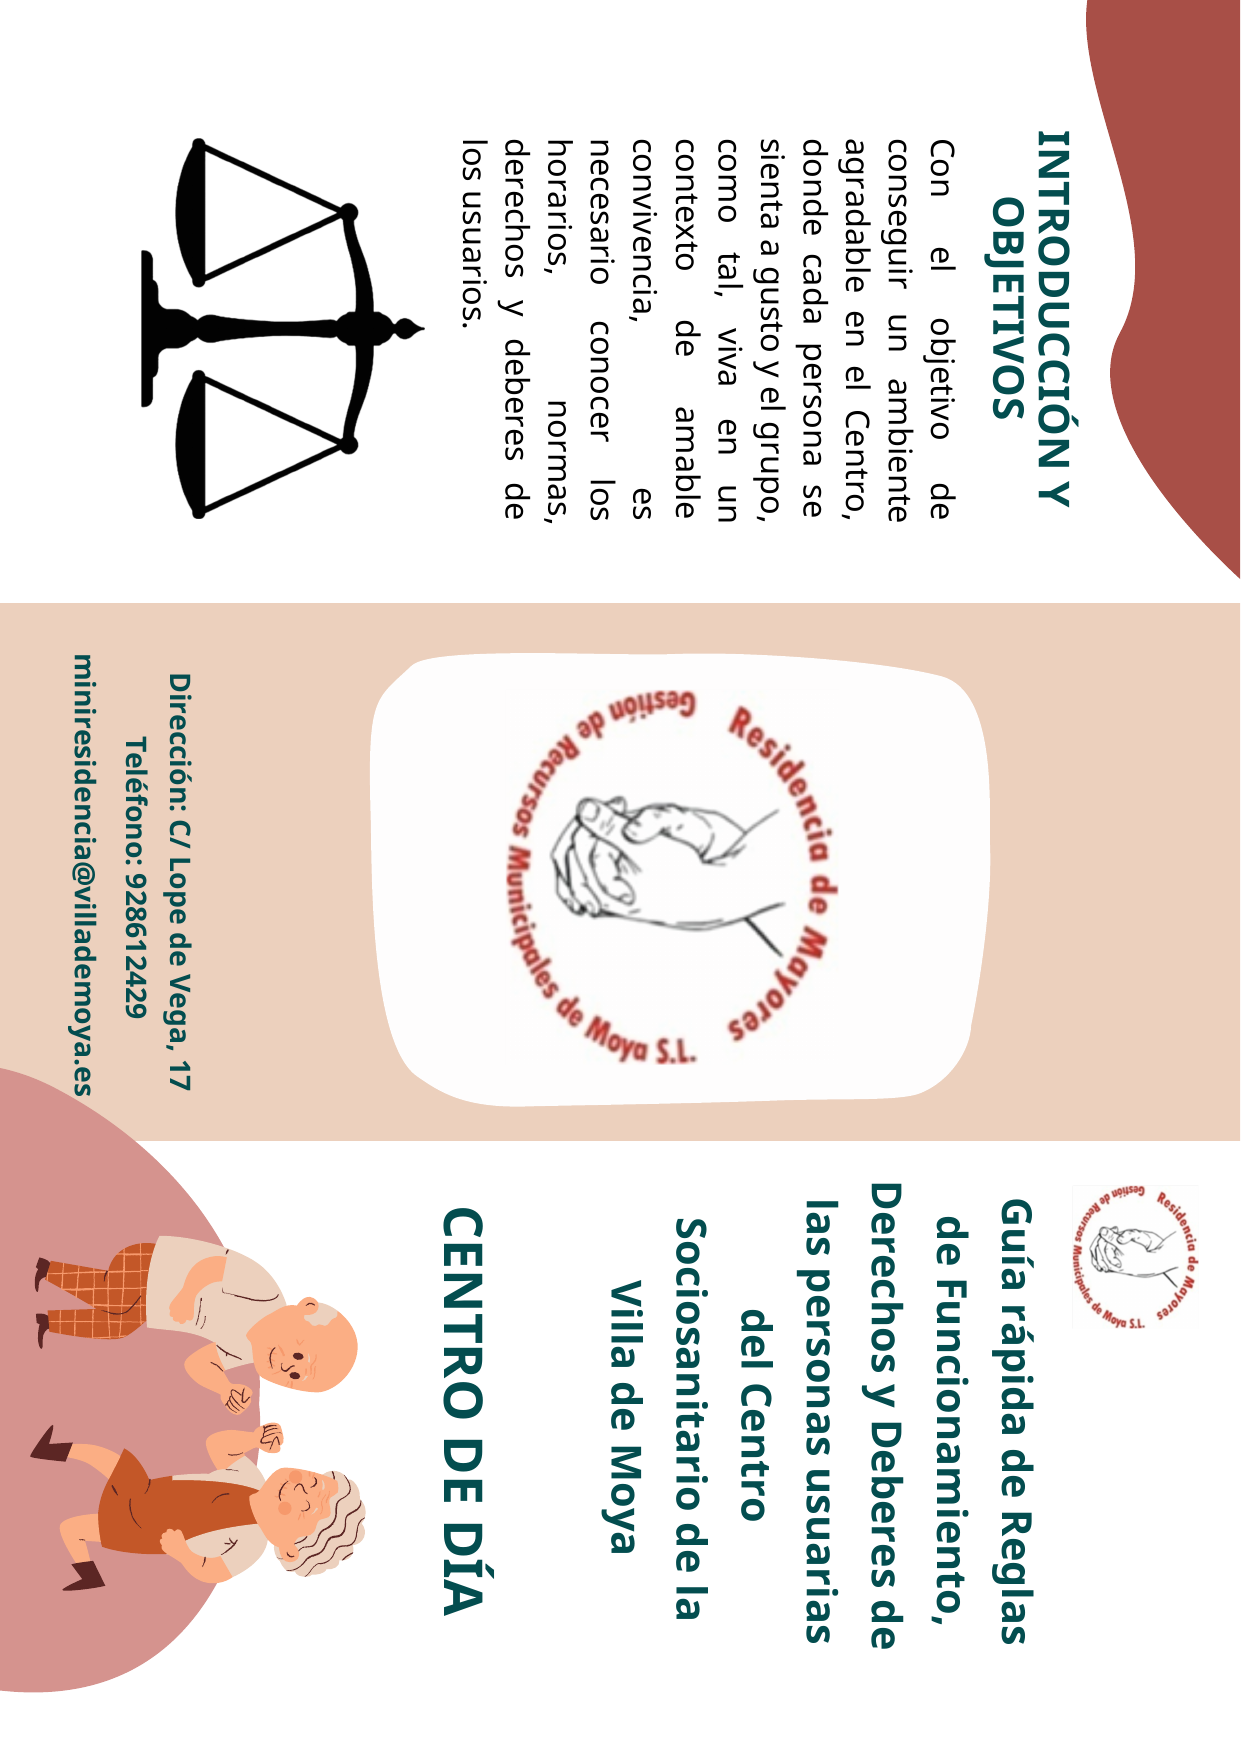

Con
como
contexto
horarios,
derechos
necesario
conseguir
convivencia,
los usuarios.
el
tal,
OBJETIVOS
INTRODUCCIÓN Y
y
un
donde cada persona se
de
agradable en el Centro,
sienta a gusto y el grupo,
viva
objetivo
conocer
deberes
en
ambiente
normas,
amable
los
de
de
un
es
miniresidencia@villademoya.es
Teléfono: 928612429
Dirección: C/ Lope de Vega, 17
CENTRO DE DÍA
Derechos y Deberes de
del Centro
Villa de Moya
Sociosanitario de la
de Funcionamiento,
las personas usuarias
Guía rápida de Reglas